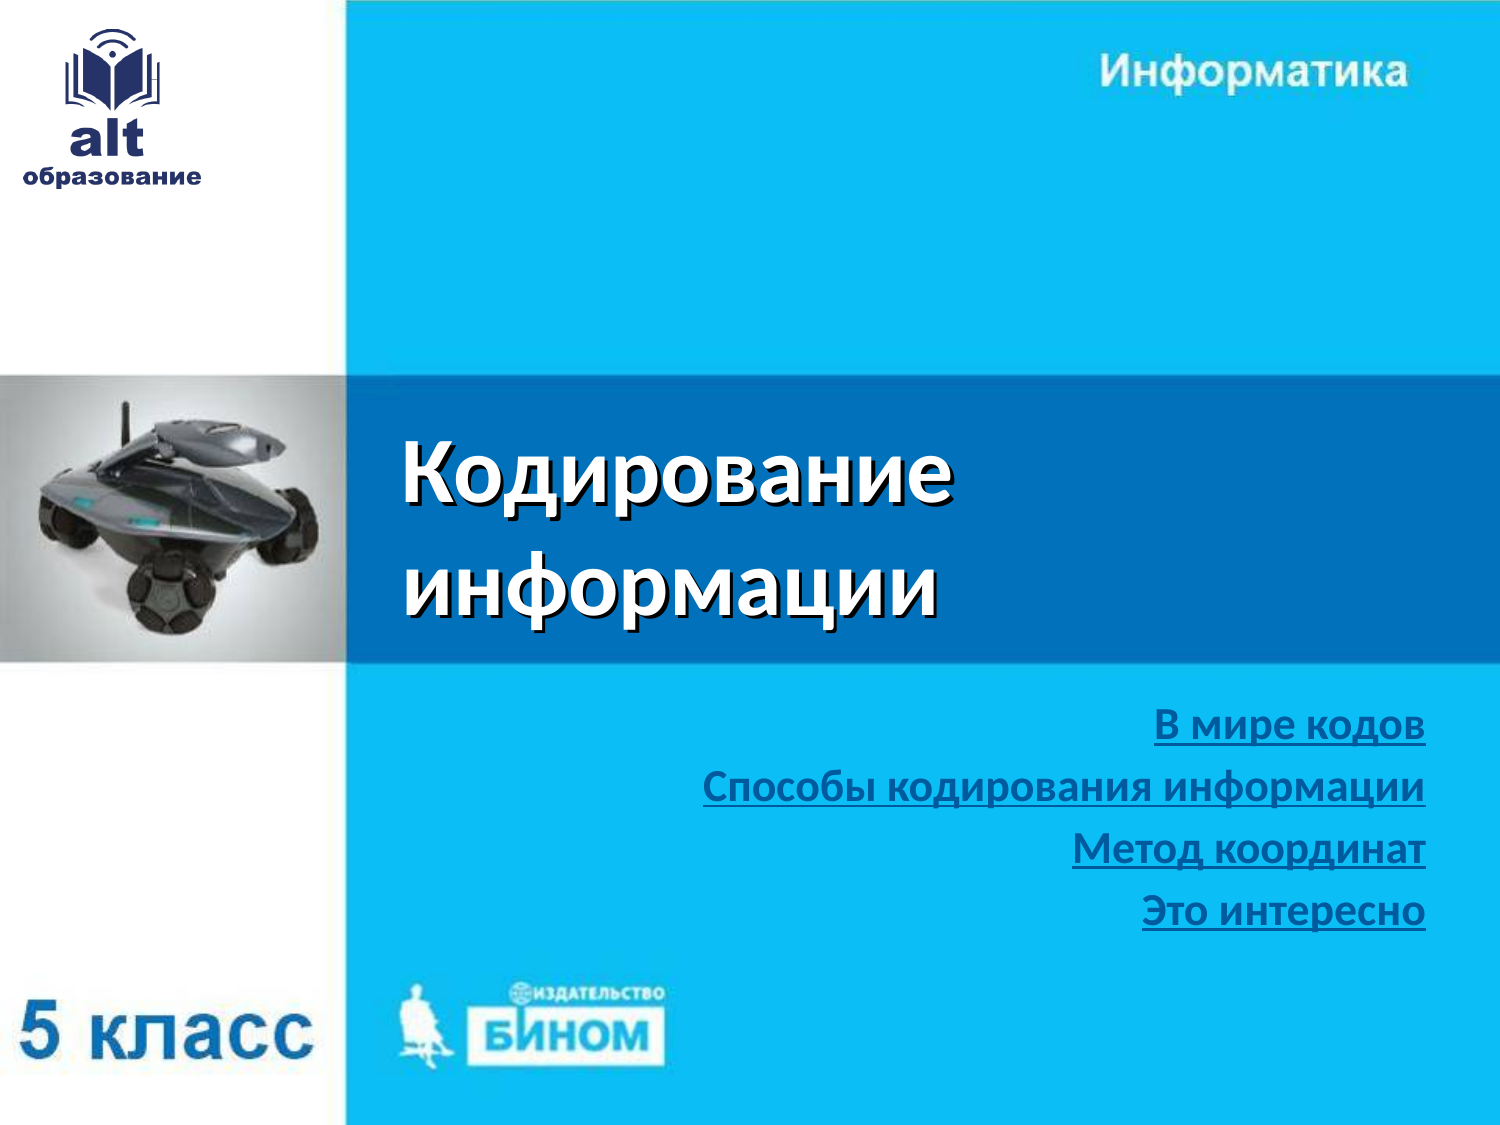

# Кодирование информации
В мире кодов
Способы кодирования информации
Метод координат
Это интересно